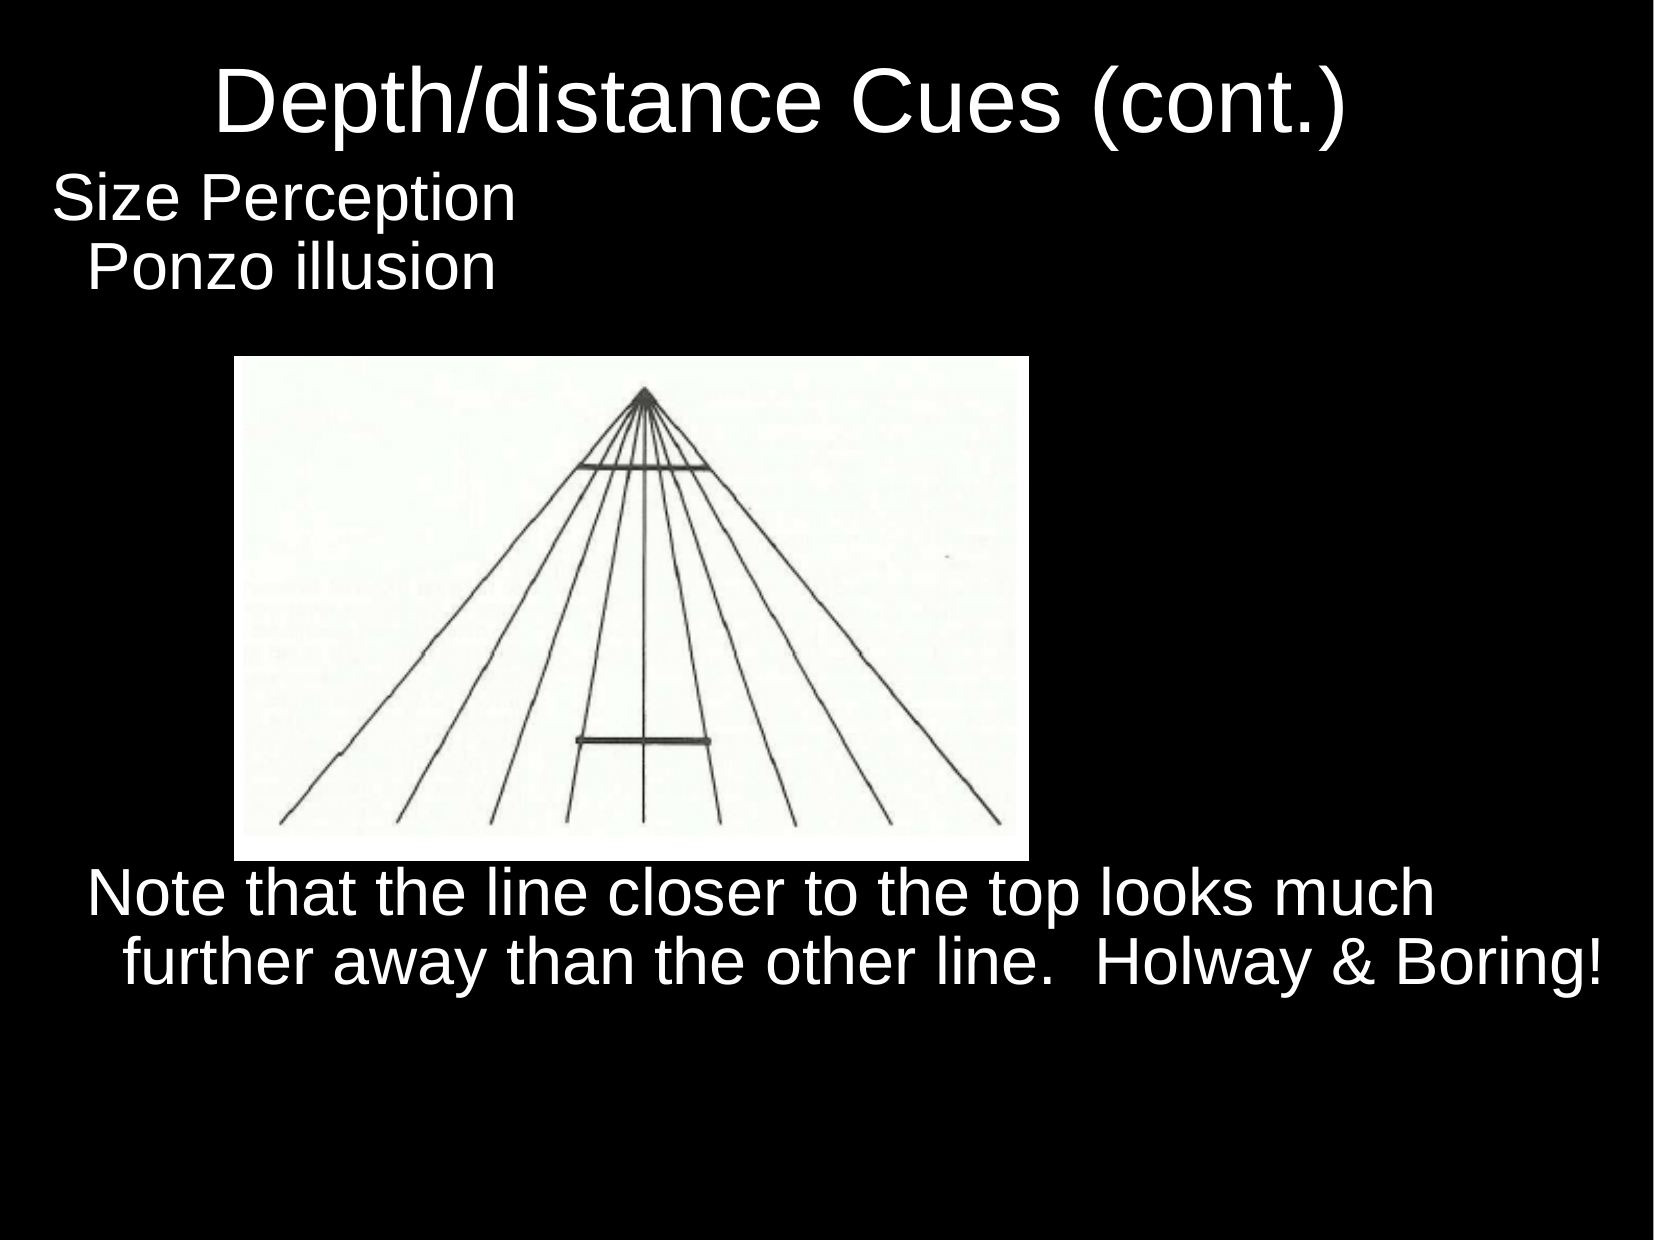

# Depth/distance Cues (cont.)
Size Perception
Ponzo illusion
Note that the line closer to the top looks much further away than the other line. Holway & Boring!